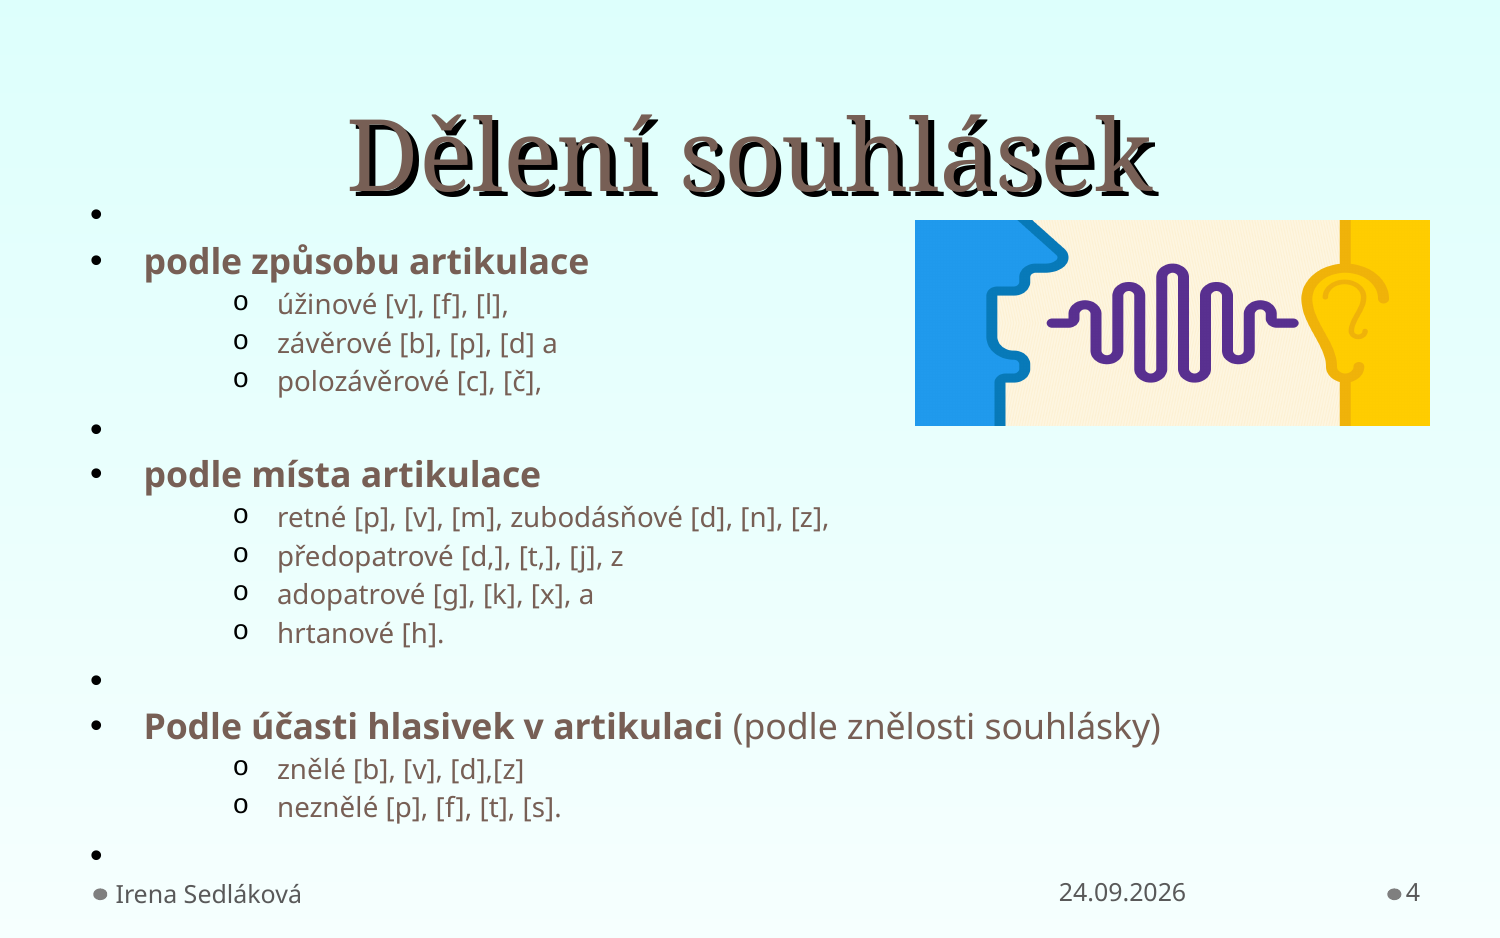

# Dělení souhlásek
podle způsobu artikulace
úžinové [v], [f], [l],
závěrové [b], [p], [d] a
polozávěrové [c], [č],
podle místa artikulace
retné [p], [v], [m], zubodásňové [d], [n], [z],
předopatrové [d,], [t,], [j], z
adopatrové [g], [k], [x], a
hrtanové [h].
Podle účasti hlasivek v artikulaci (podle znělosti souhlásky)
znělé [b], [v], [d],[z]
neznělé [p], [f], [t], [s].
Irena Sedláková